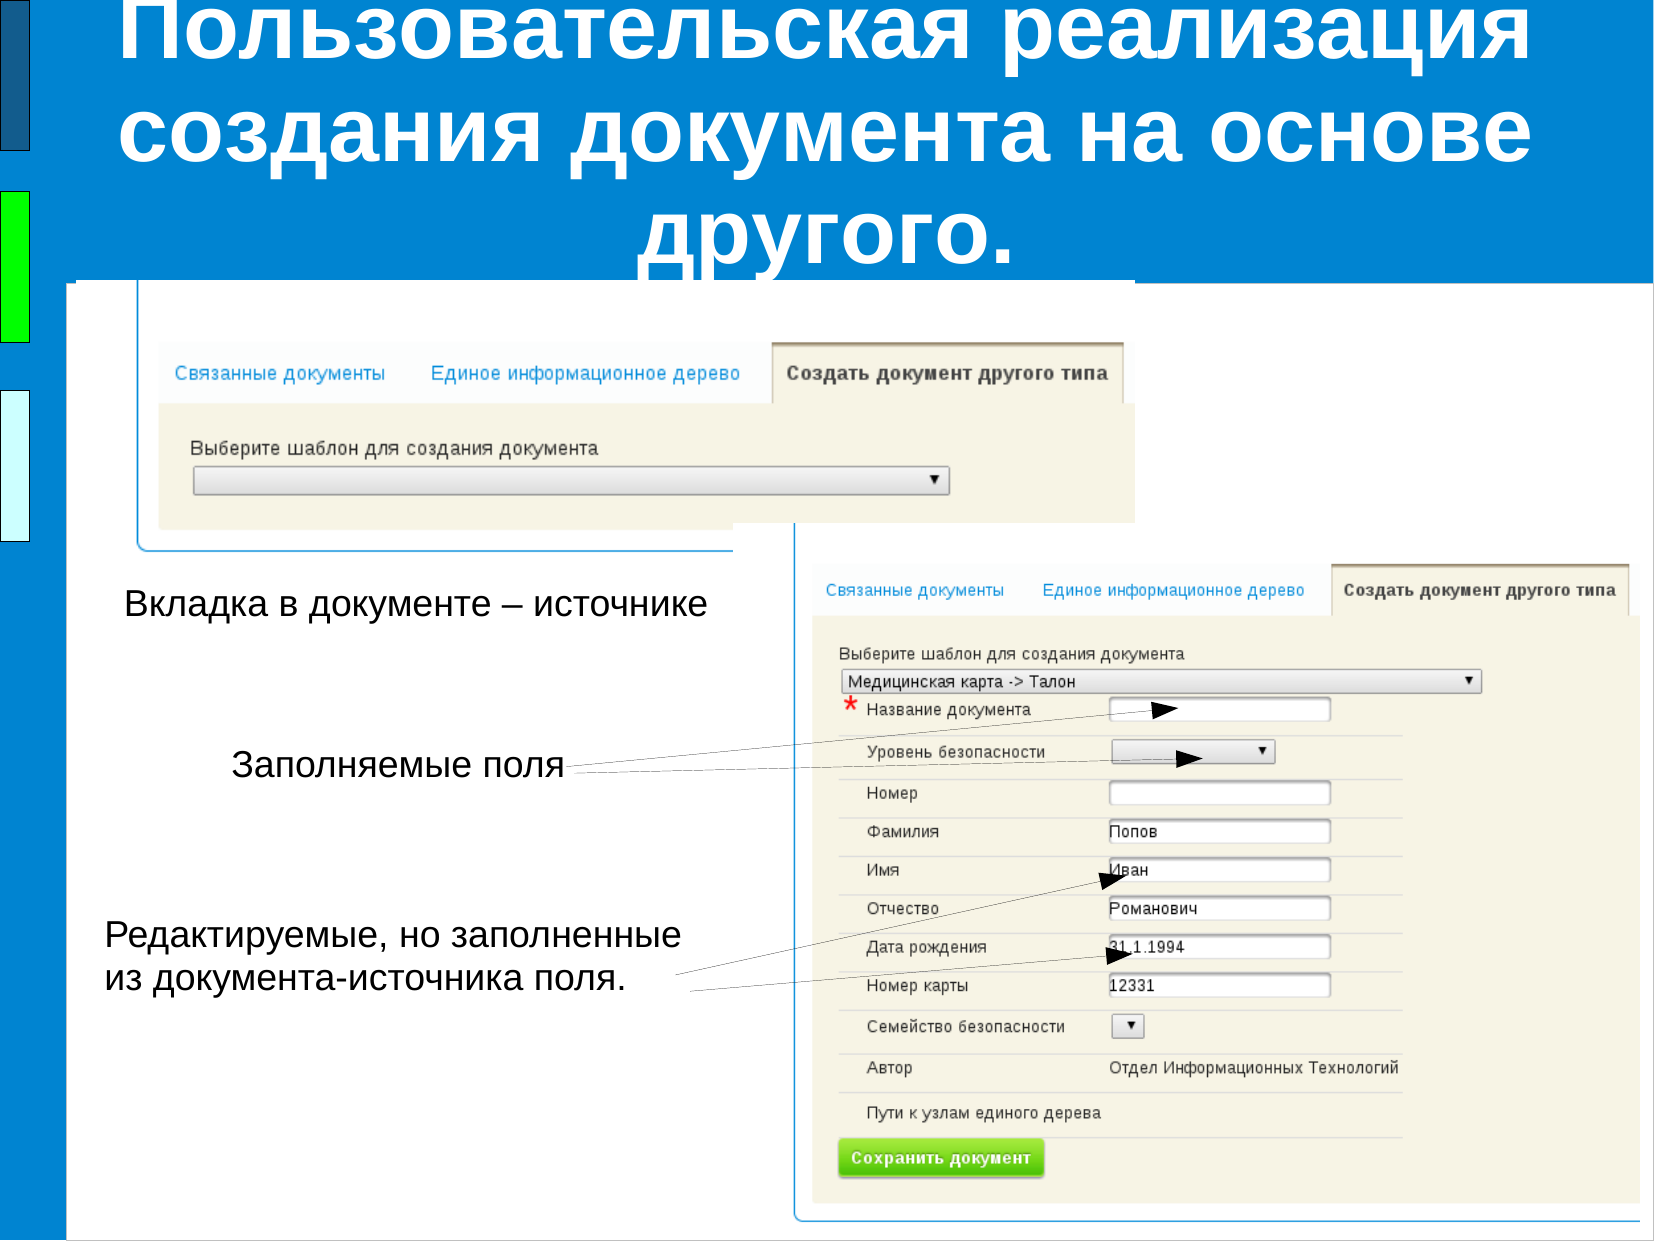

# Пользовательская реализация создания документа на основе другого.
Вкладка в документе – источнике
Заполняемые поля
Редактируемые, но заполненные
из документа-источника поля.
ООО "Альфа-Интегрум", 2013г.